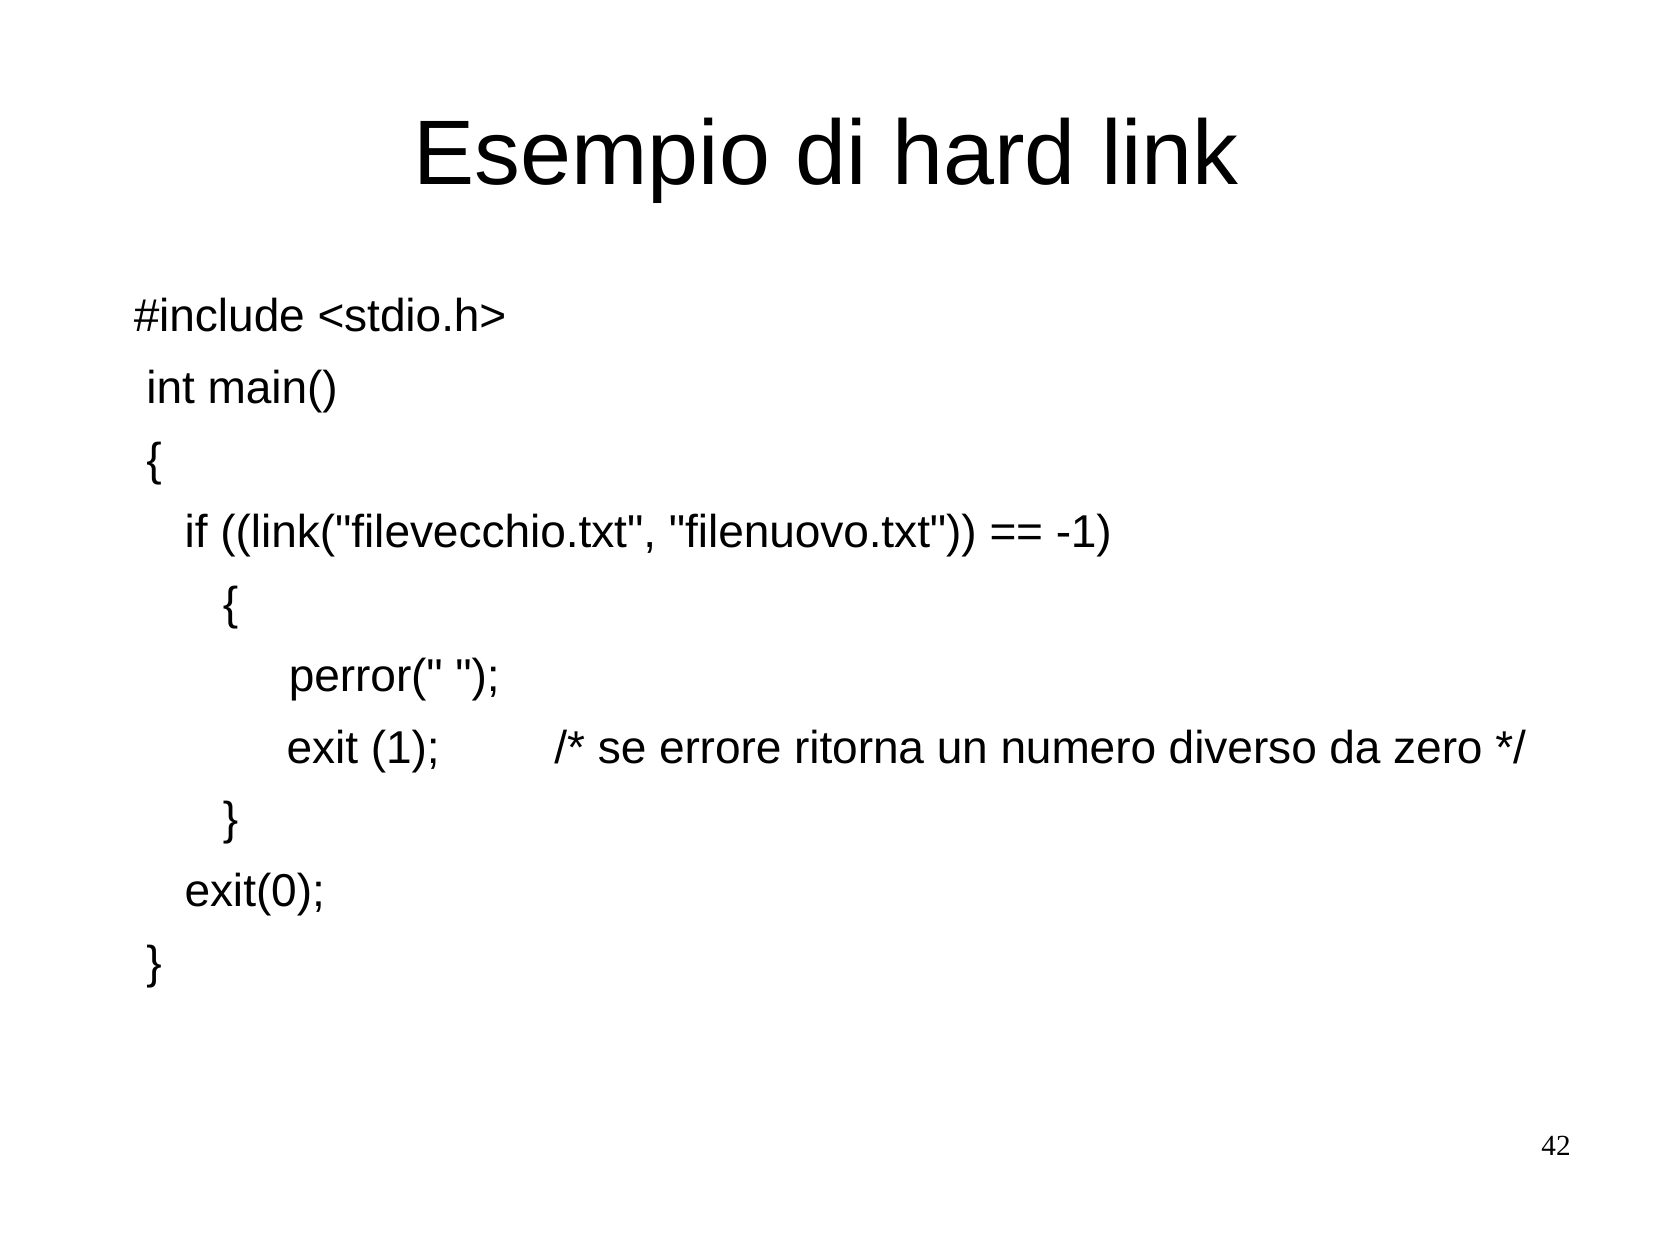

# Esempio di hard link
 #include <stdio.h>
 int main()
 {
 if ((link("filevecchio.txt", "filenuovo.txt")) == -1)
 {
 		 perror(" ");
 exit (1); /* se errore ritorna un numero diverso da zero */
 }
 exit(0);
 }
42